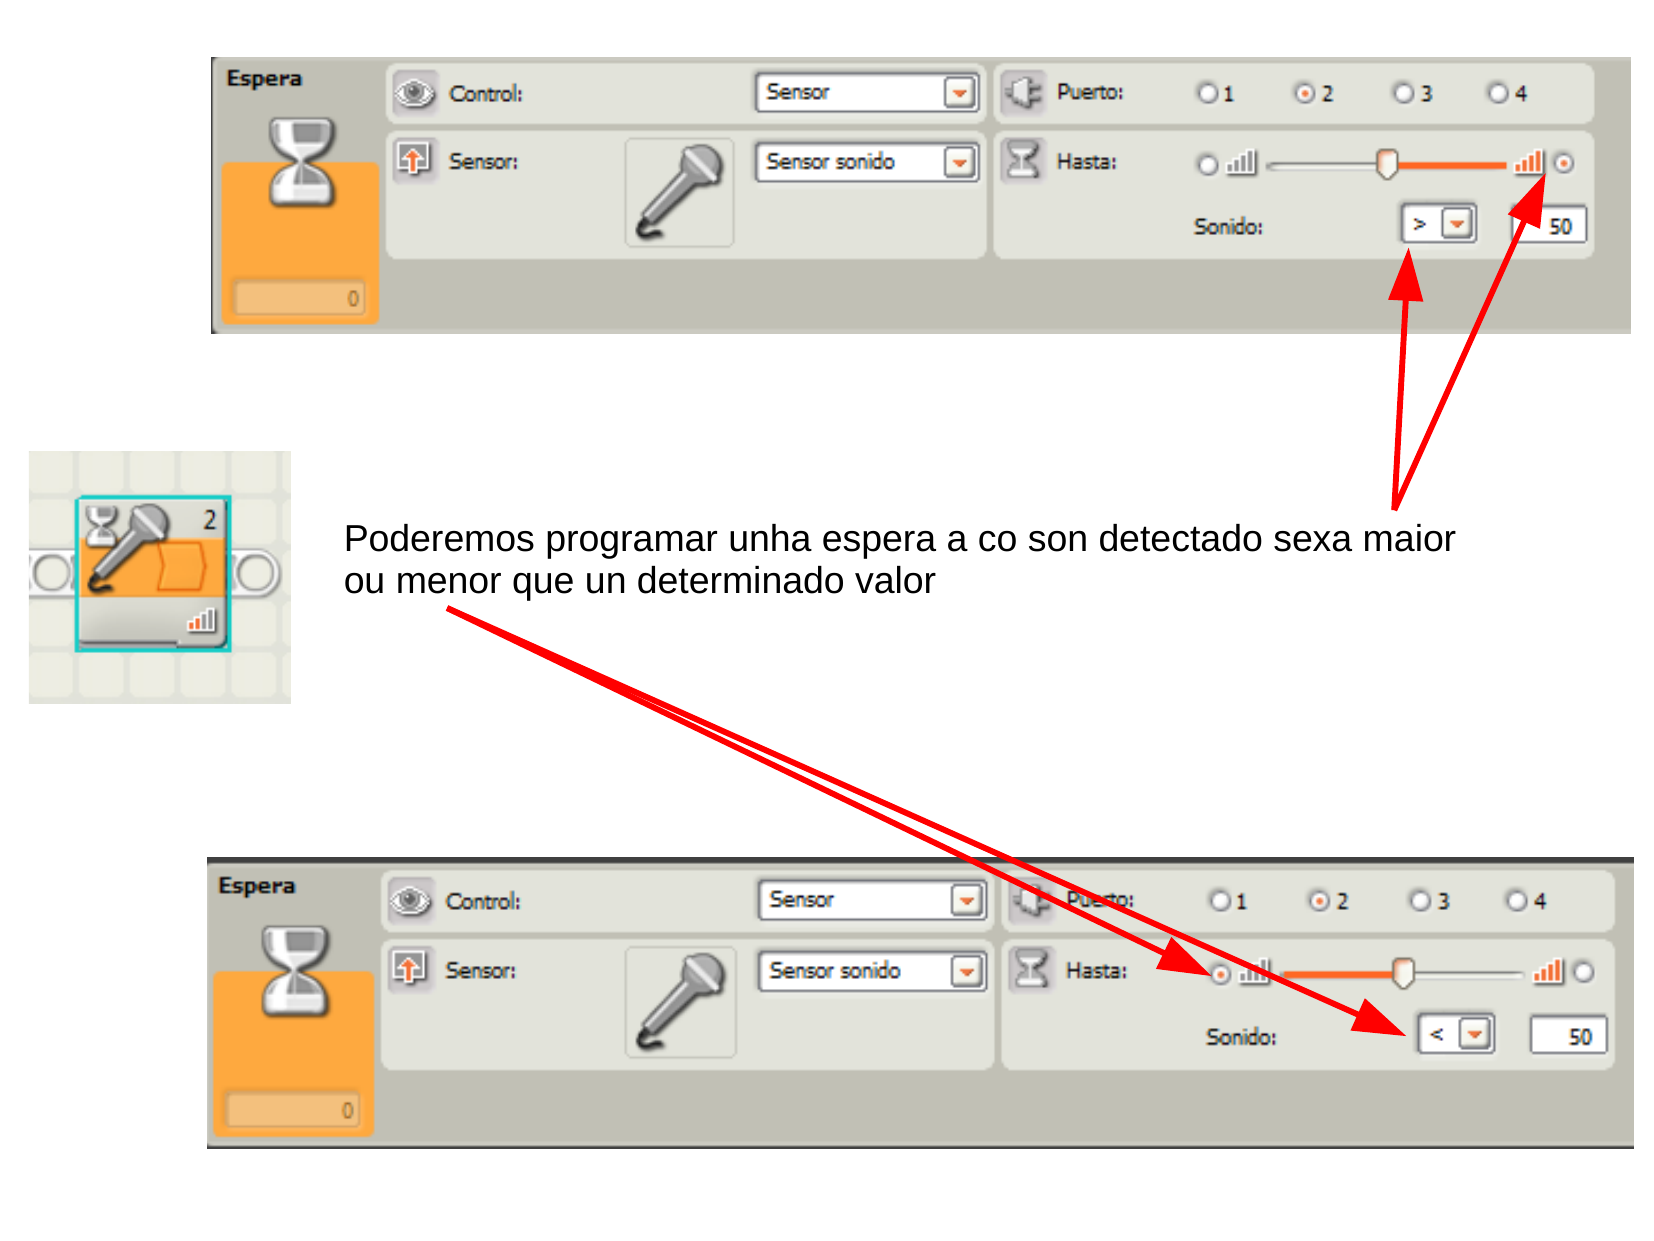

Poderemos programar unha espera a co son detectado sexa maior ou menor que un determinado valor